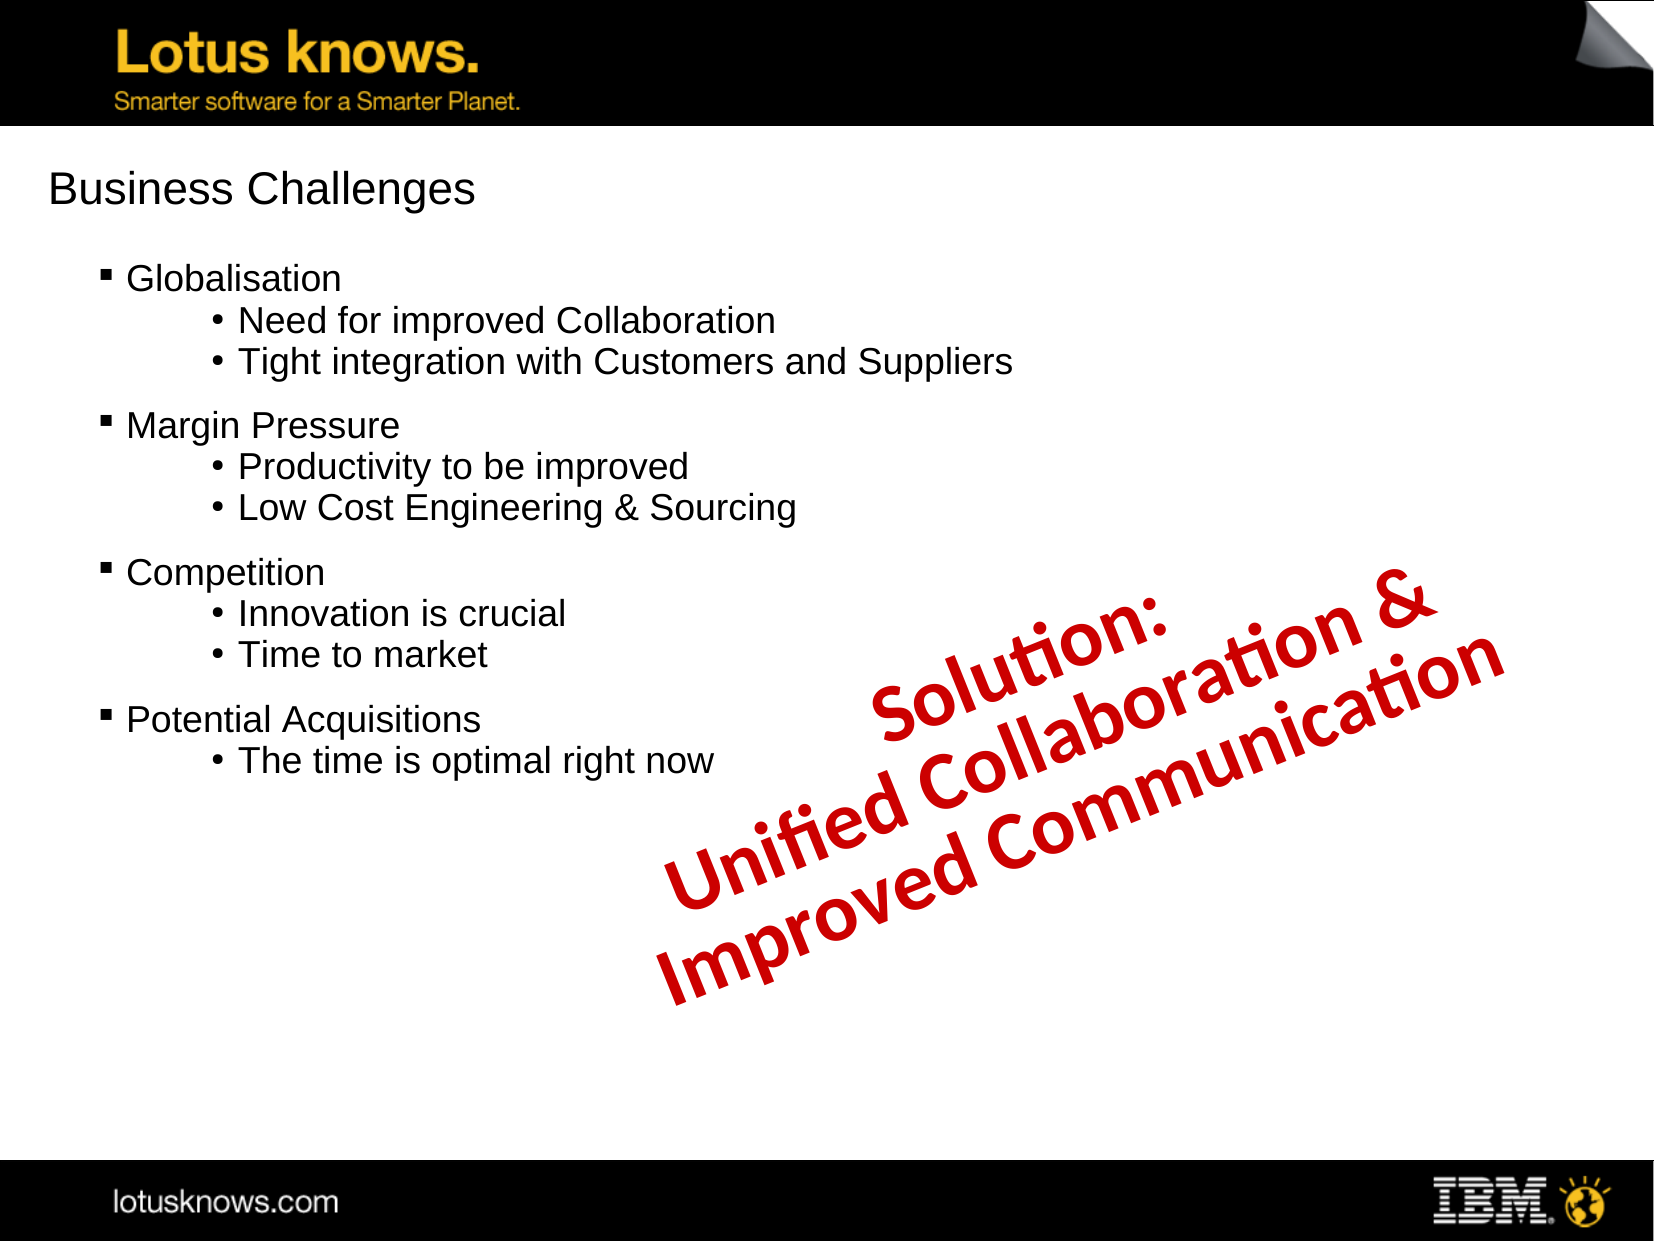

# Business Challenges
Globalisation
Need for improved Collaboration
Tight integration with Customers and Suppliers
Margin Pressure
Productivity to be improved
Low Cost Engineering & Sourcing
Competition
Innovation is crucial
Time to market
Potential Acquisitions
The time is optimal right now
Solution:
Unified Collaboration &
Improved Communication